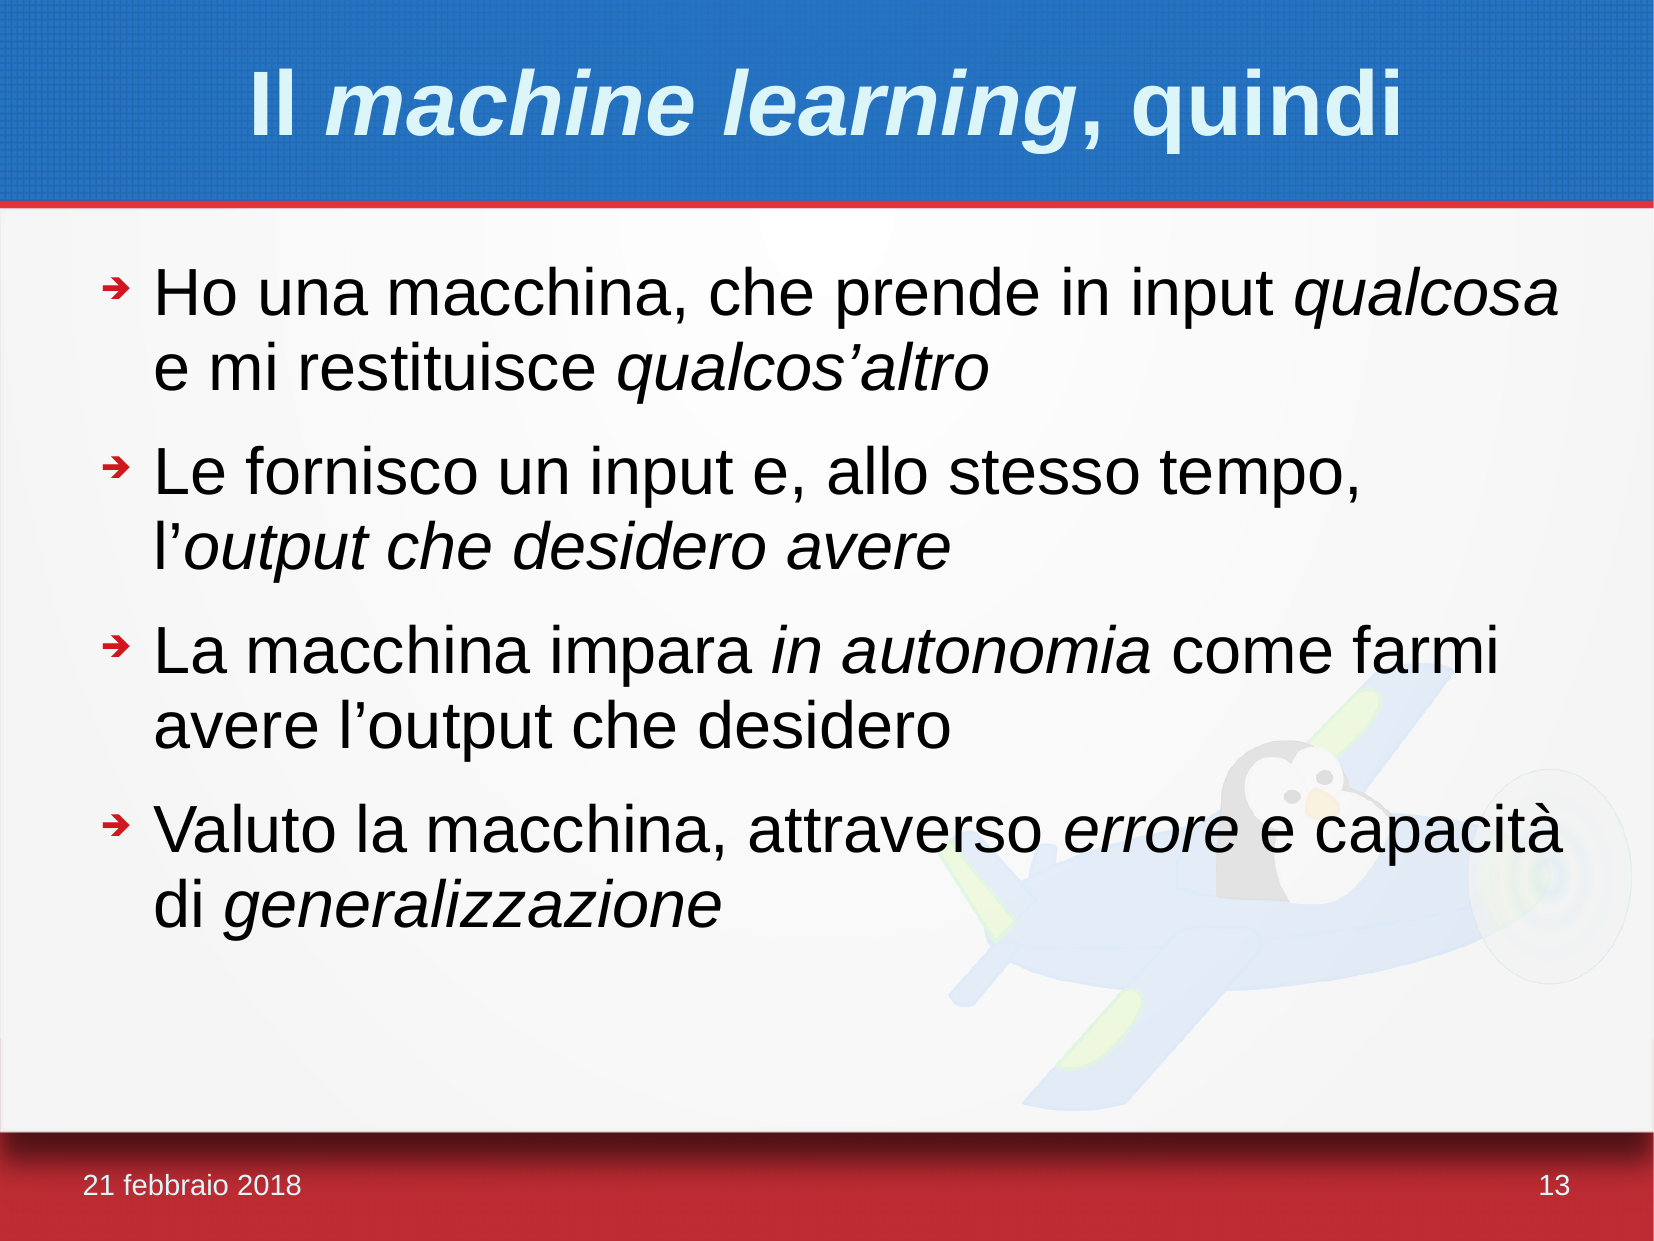

# Il machine learning, quindi
Ho una macchina, che prende in input qualcosa e mi restituisce qualcos’altro
Le fornisco un input e, allo stesso tempo, l’output che desidero avere
La macchina impara in autonomia come farmi avere l’output che desidero
Valuto la macchina, attraverso errore e capacità di generalizzazione
21 febbraio 2018
13